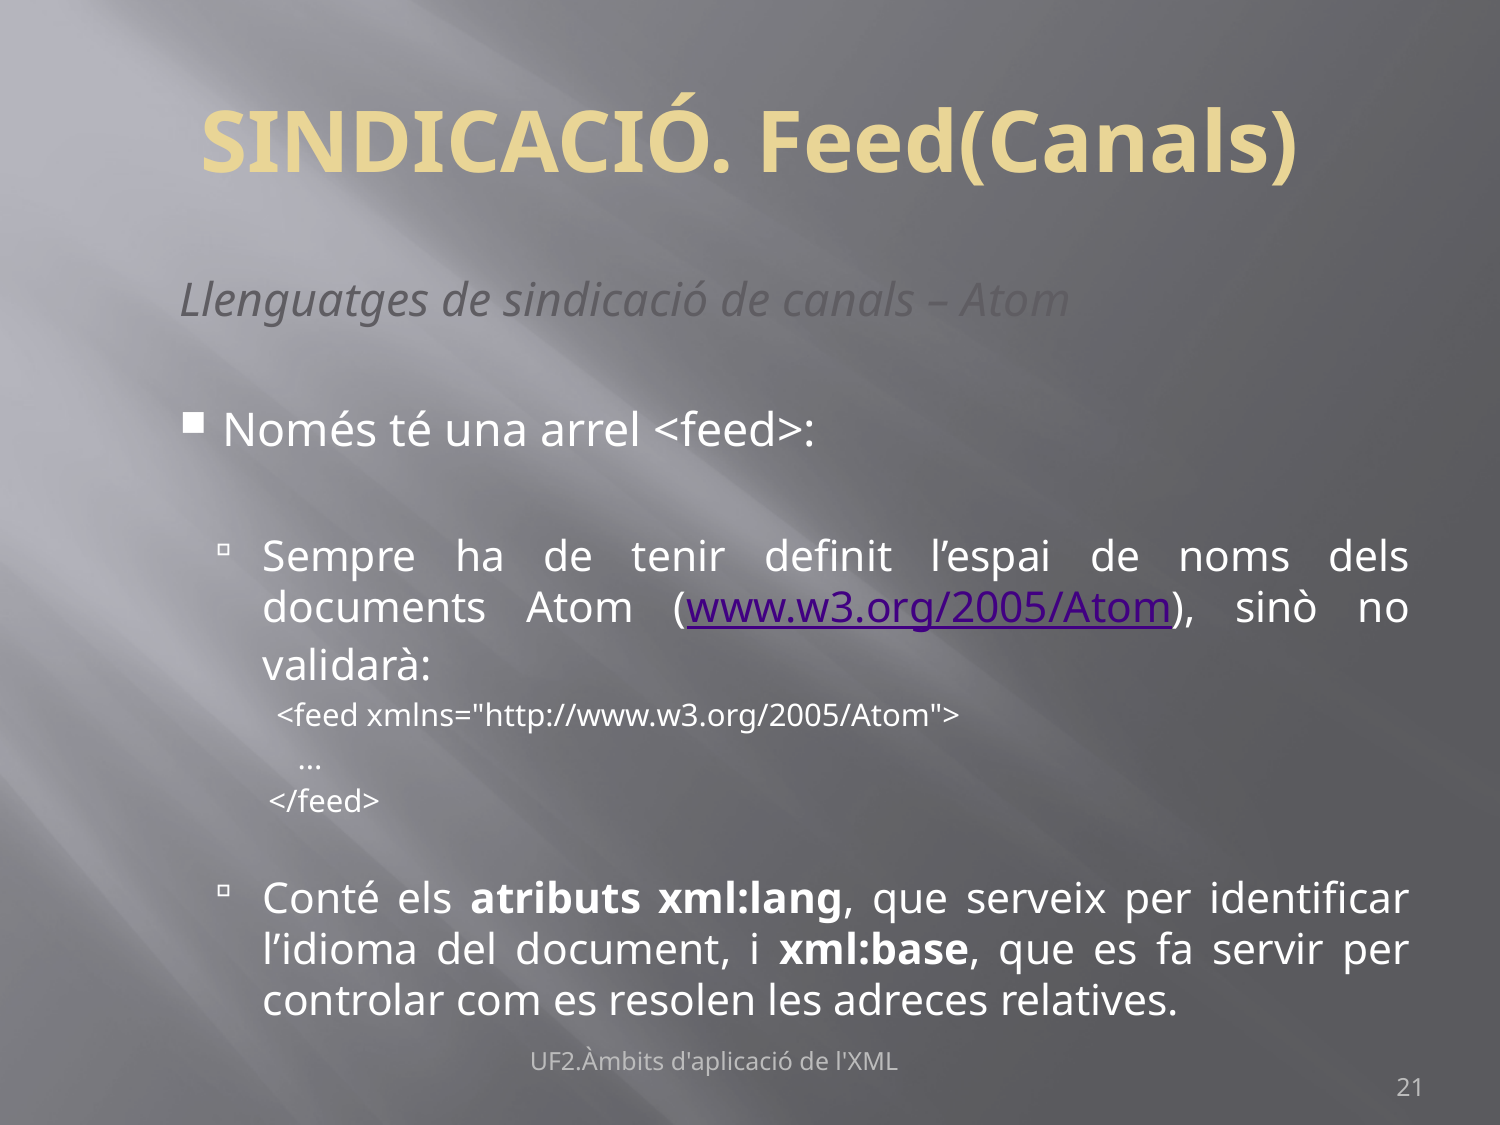

# SINDICACIÓ. Feed(Canals)
Llenguatges de sindicació de canals – Atom
Només té una arrel <feed>:
Sempre ha de tenir definit l’espai de noms dels documents Atom (www.w3.org/2005/Atom), sinò no validarà:
 <feed xmlns="http://www.w3.org/2005/Atom">
...
</feed>
Conté els atributs xml:lang, que serveix per identificar l’idioma del document, i xml:base, que es fa servir per controlar com es resolen les adreces relatives.
UF2.Àmbits d'aplicació de l'XML